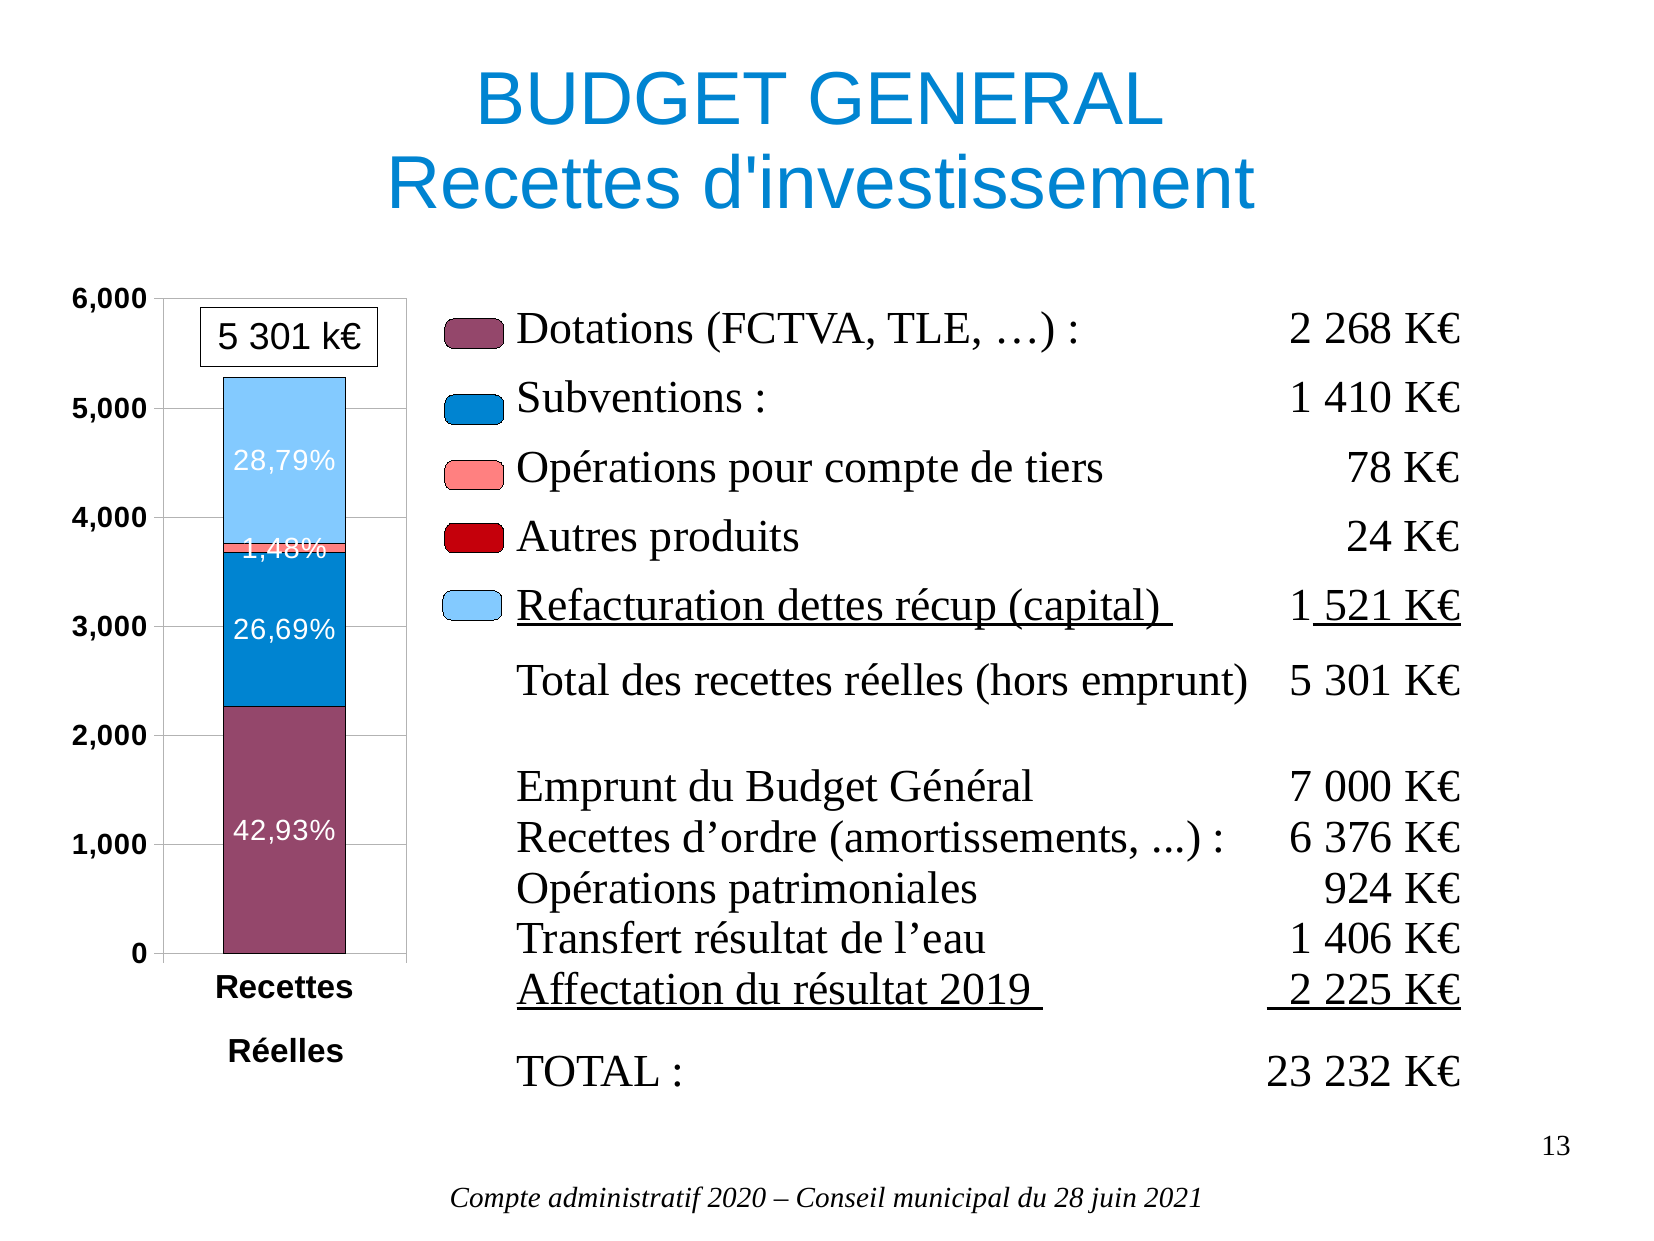

# BUDGET GENERAL Recettes d'investissement
### Chart
| Category | Dotations (FCTVA, TLE) | Subventions | Opérations pour compte de tiers | | Autres produits |
|---|---|---|---|---|---|
| Recettes | 2268.0 | 1410.0 | 78.0 | 6.0 | 1521.0 |Dotations (FCTVA, TLE, …) : 	 	 2 268 K€
Subventions :				 1 410 K€
Opérations pour compte de tiers	 78 K€
Autres produits			 24 K€
Refacturation dettes récup (capital) 	 1 521 K€
Total des recettes réelles (hors emprunt)	 5 301 K€
Emprunt du Budget Général		 7 000 K€
Recettes d’ordre (amortissements, ...) :	 6 376 K€
Opérations patrimoniales		 924 K€
Transfert résultat de l’eau		 1 406 K€
Affectation du résultat 2019 		 2 225 K€
TOTAL : 				23 232 K€
5 301 k€
Réelles
13